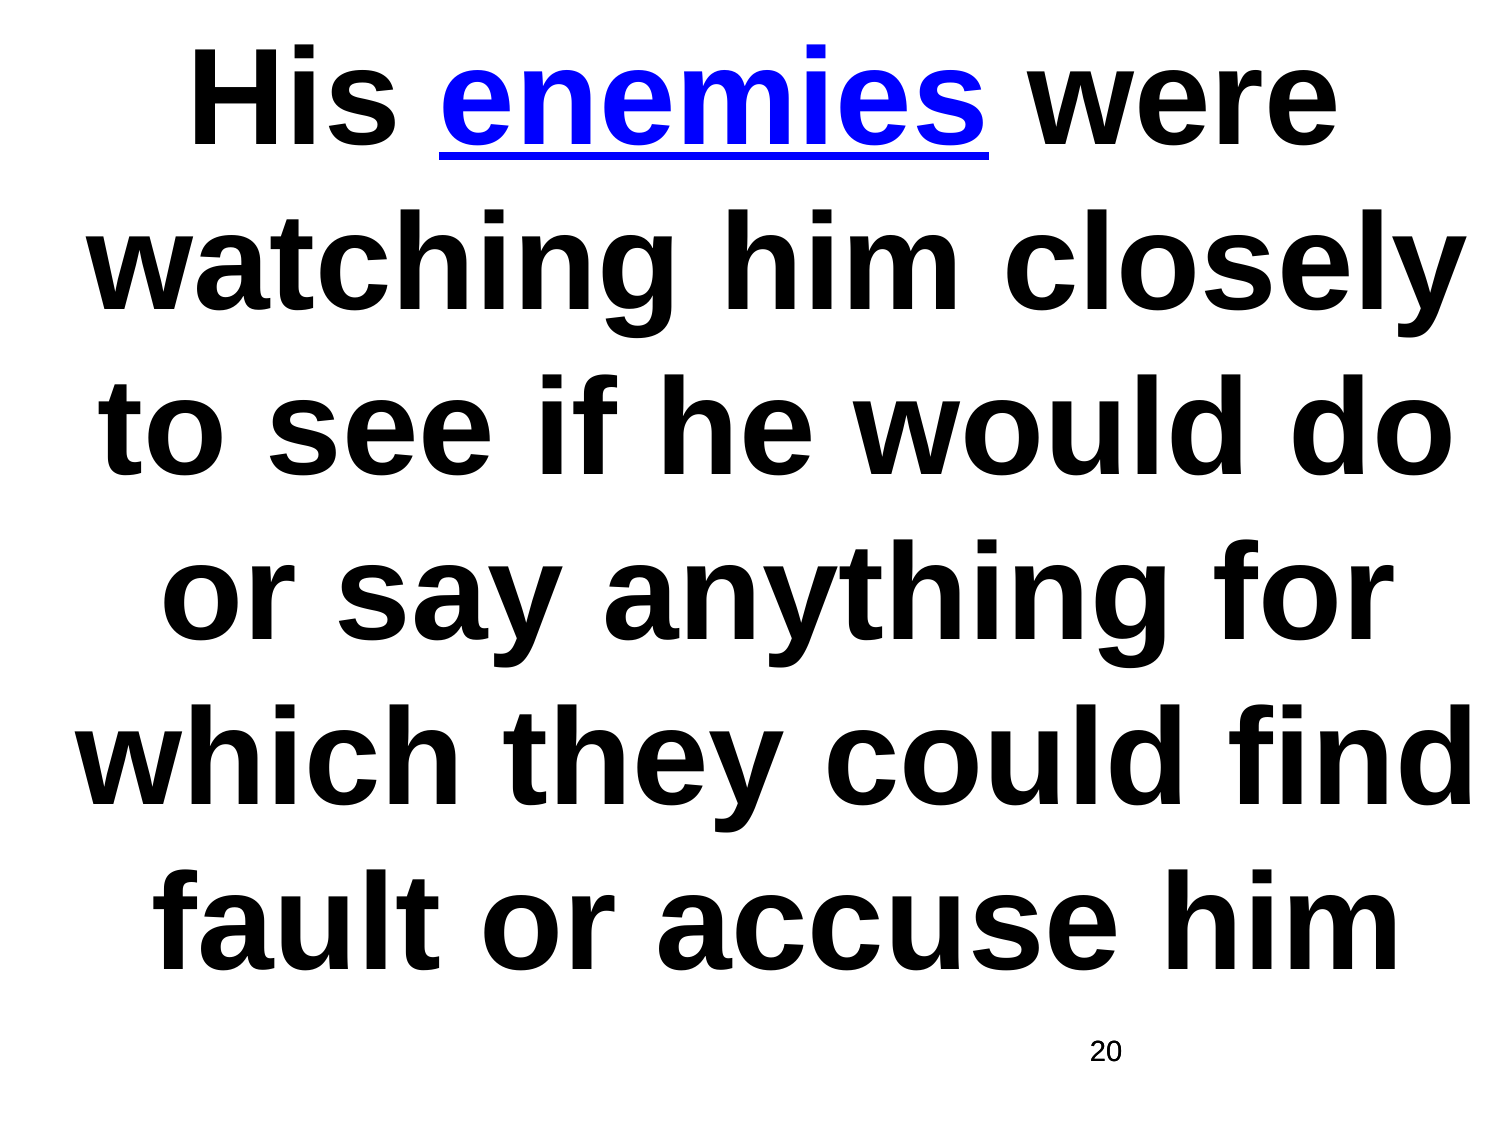

His enemies were watching him closely to see if he would do or say anything for which they could find fault or accuse him
20